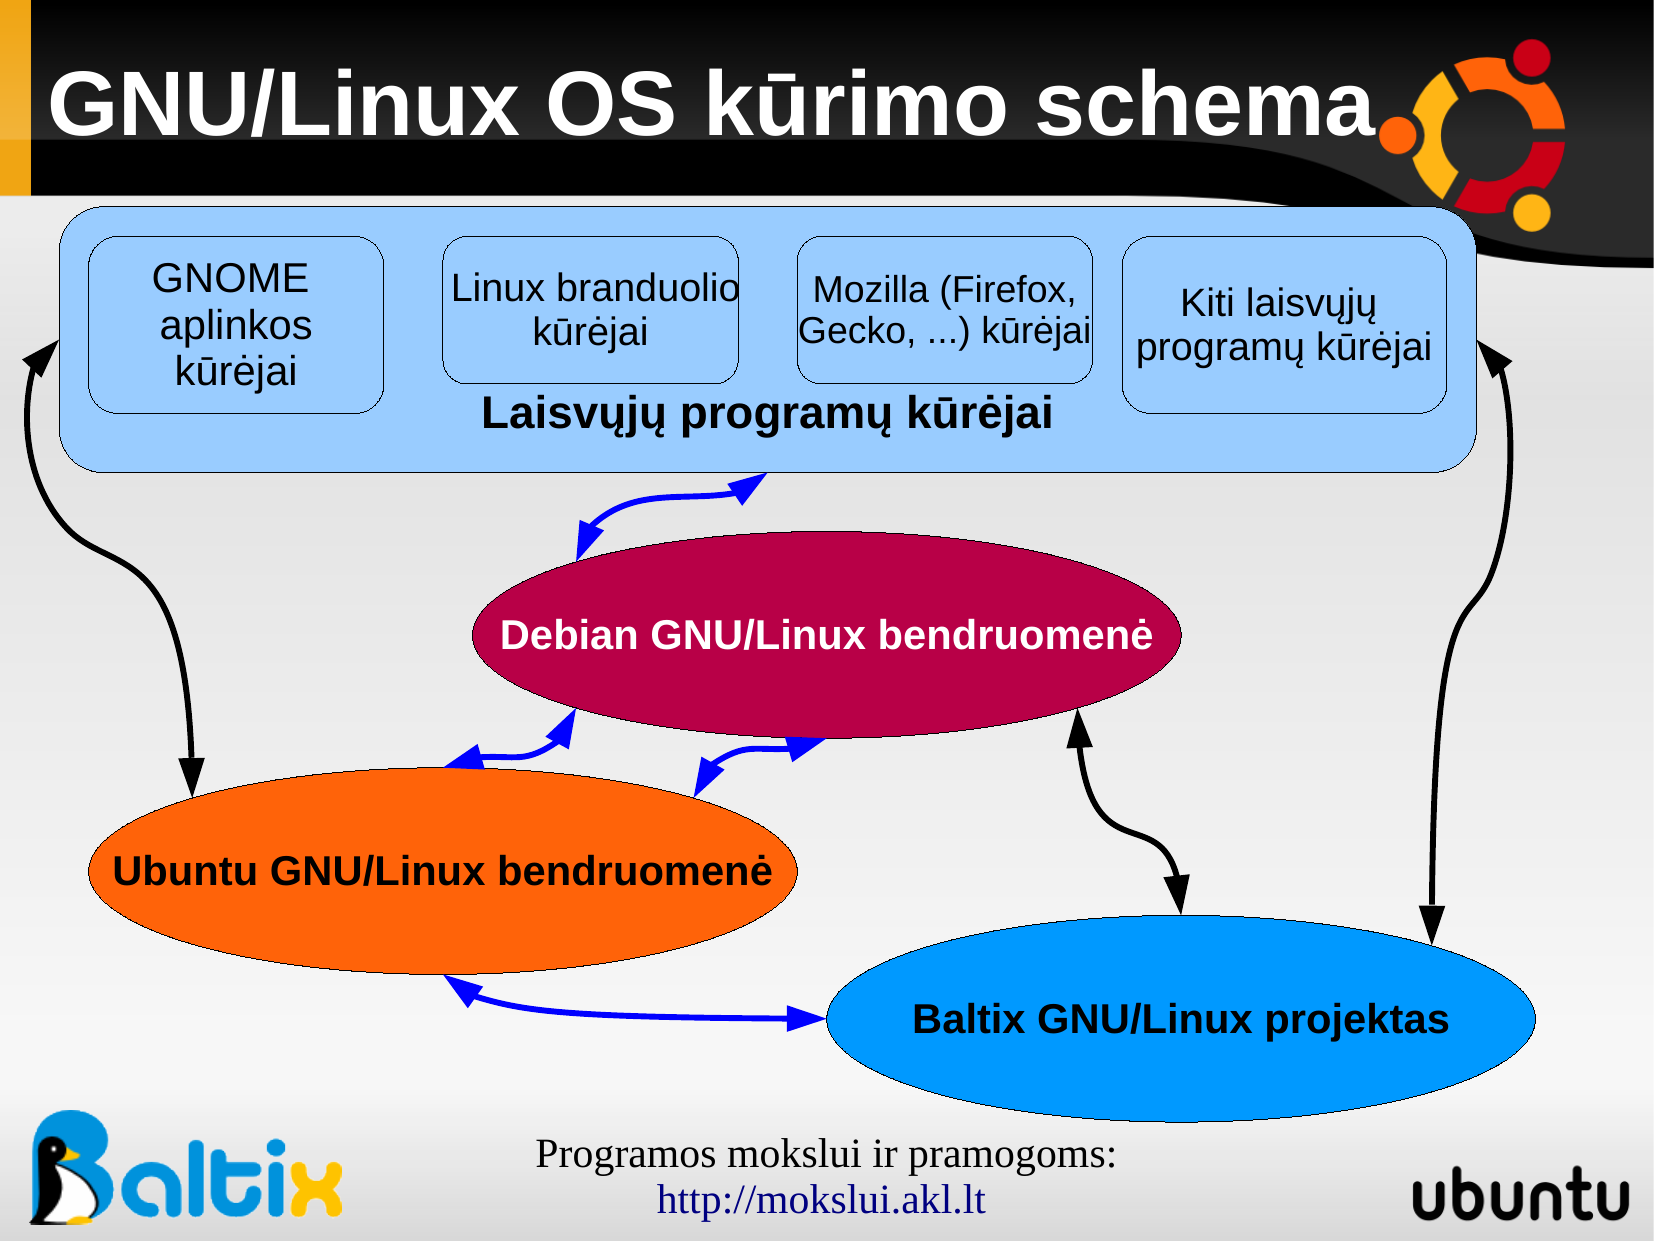

# GNU/Linux OS kūrimo schema
Laisvųjų programų kūrėjai
GNOME
aplinkos
kūrėjai
 Linux branduolio
kūrėjai
Mozilla (Firefox,
Gecko, ...) kūrėjai
Kiti laisvųjų
programų kūrėjai
Debian GNU/Linux bendruomenė
Ubuntu GNU/Linux bendruomenė
Baltix GNU/Linux projektas